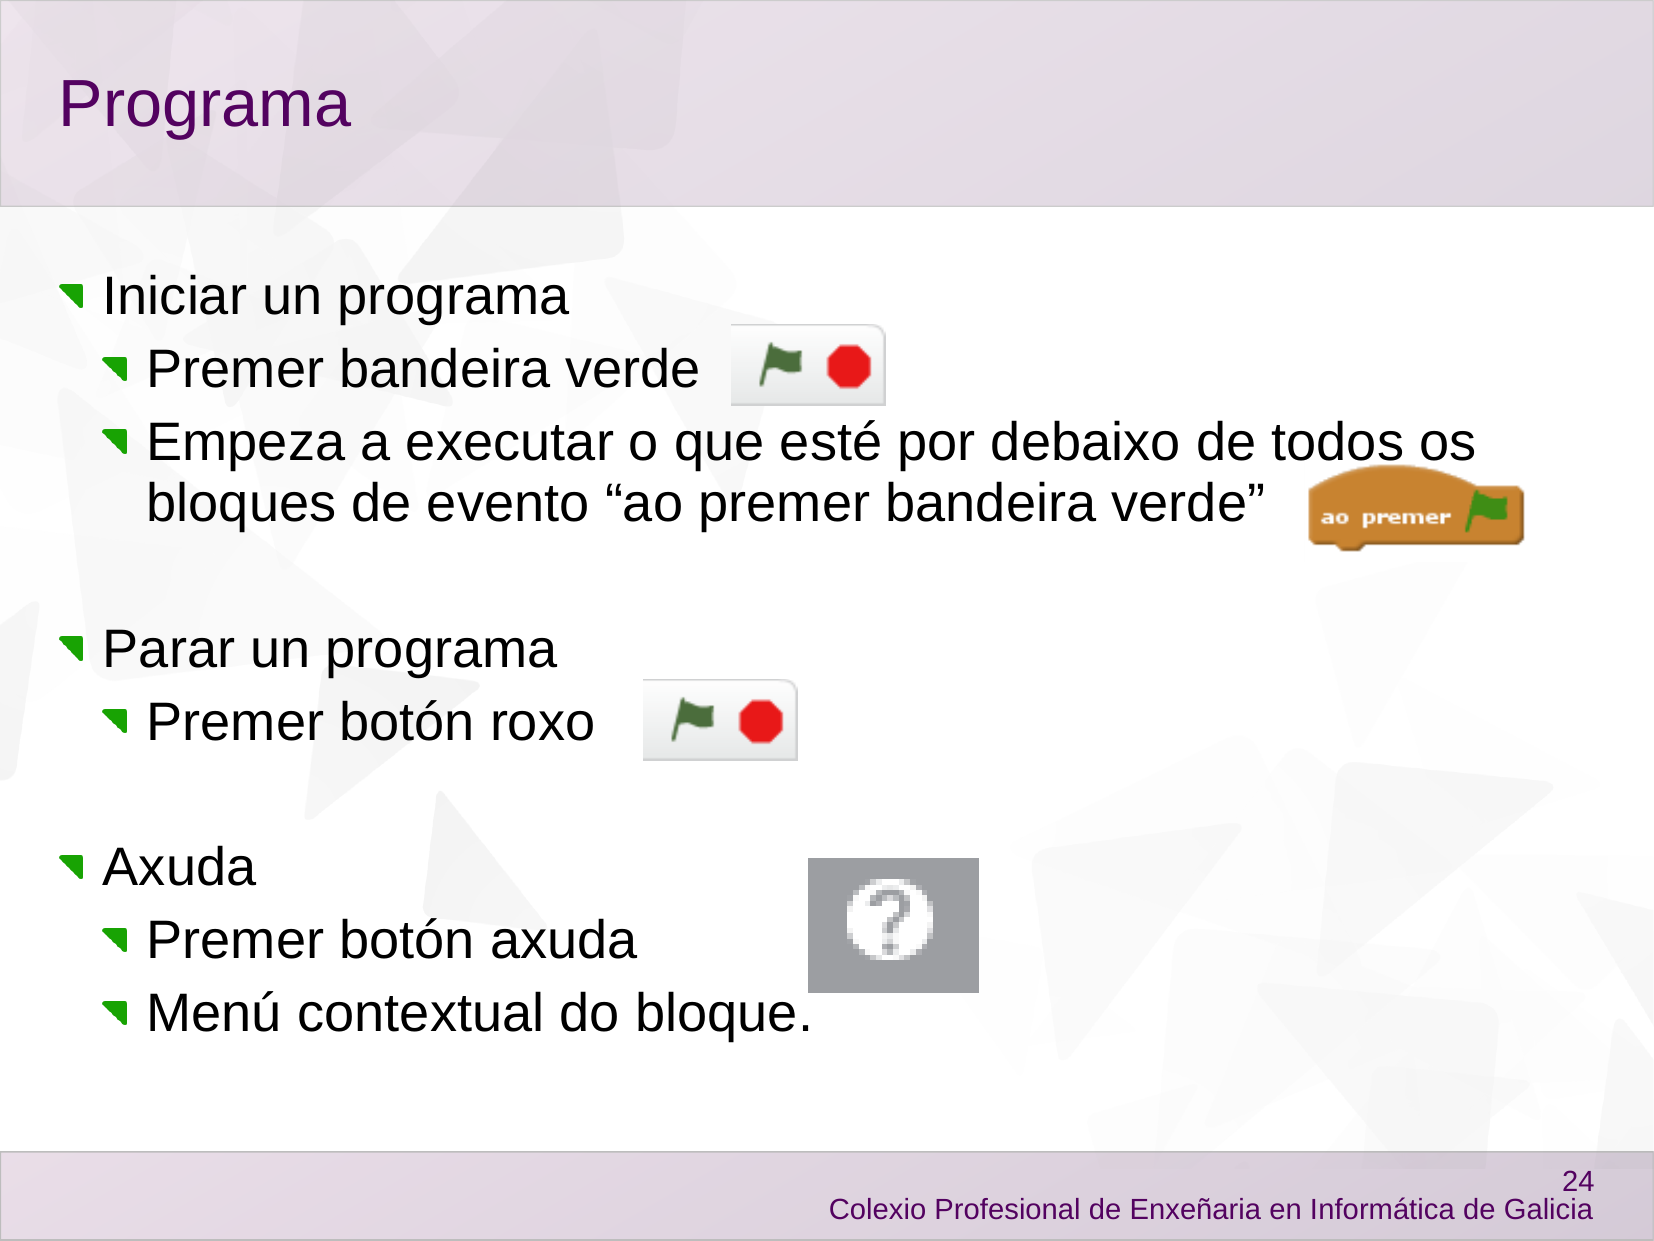

# Programa
Iniciar un programa
Premer bandeira verde
Empeza a executar o que esté por debaixo de todos os bloques de evento “ao premer bandeira verde”
Parar un programa
Premer botón roxo
Axuda
Premer botón axuda
Menú contextual do bloque.
24
Colexio Profesional de Enxeñaria en Informática de Galicia